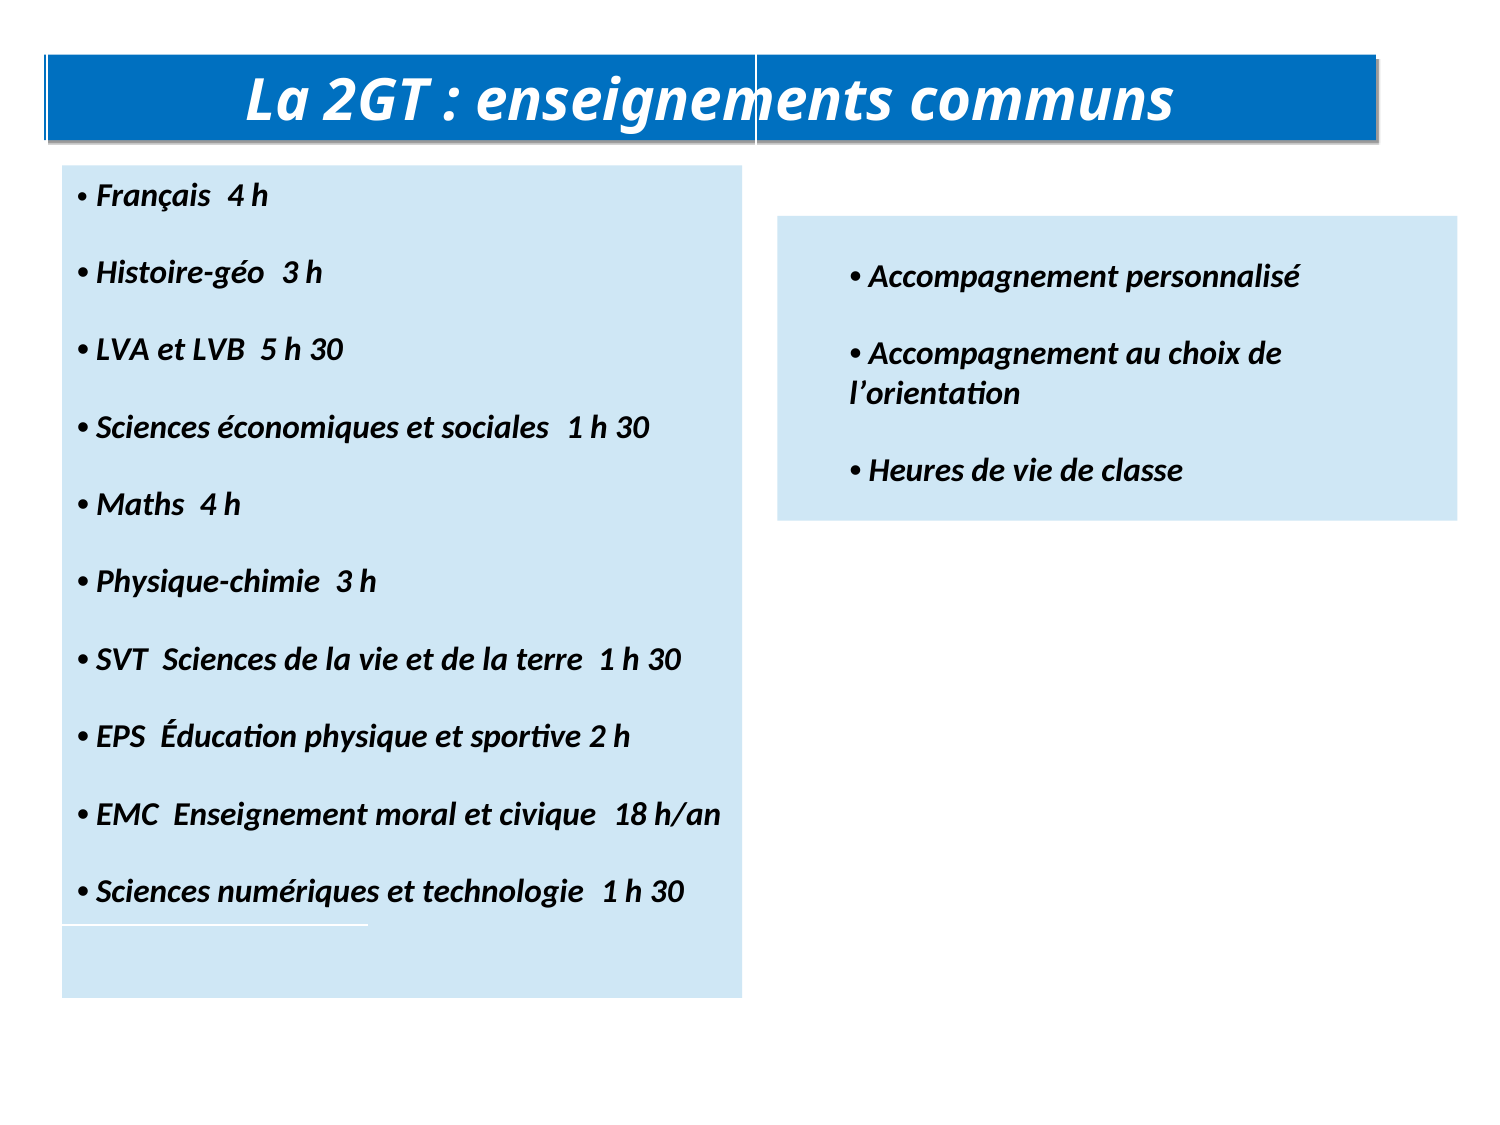

La 2GT : enseignements communs
• Français 4 h
• Histoire-géo 3 h
• LVA et LVB 5 h 30
• Sciences économiques et sociales 1 h 30
• Maths 4 h
• Physique-chimie 3 h
• SVT Sciences de la vie et de la terre 1 h 30
• EPS Éducation physique et sportive 2 h
• EMC Enseignement moral et civique 18 h/an
• Sciences numériques et technologie 1 h 30
• Accompagnement personnalisé
• Accompagnement au choix de l’orientation
• Heures de vie de classe